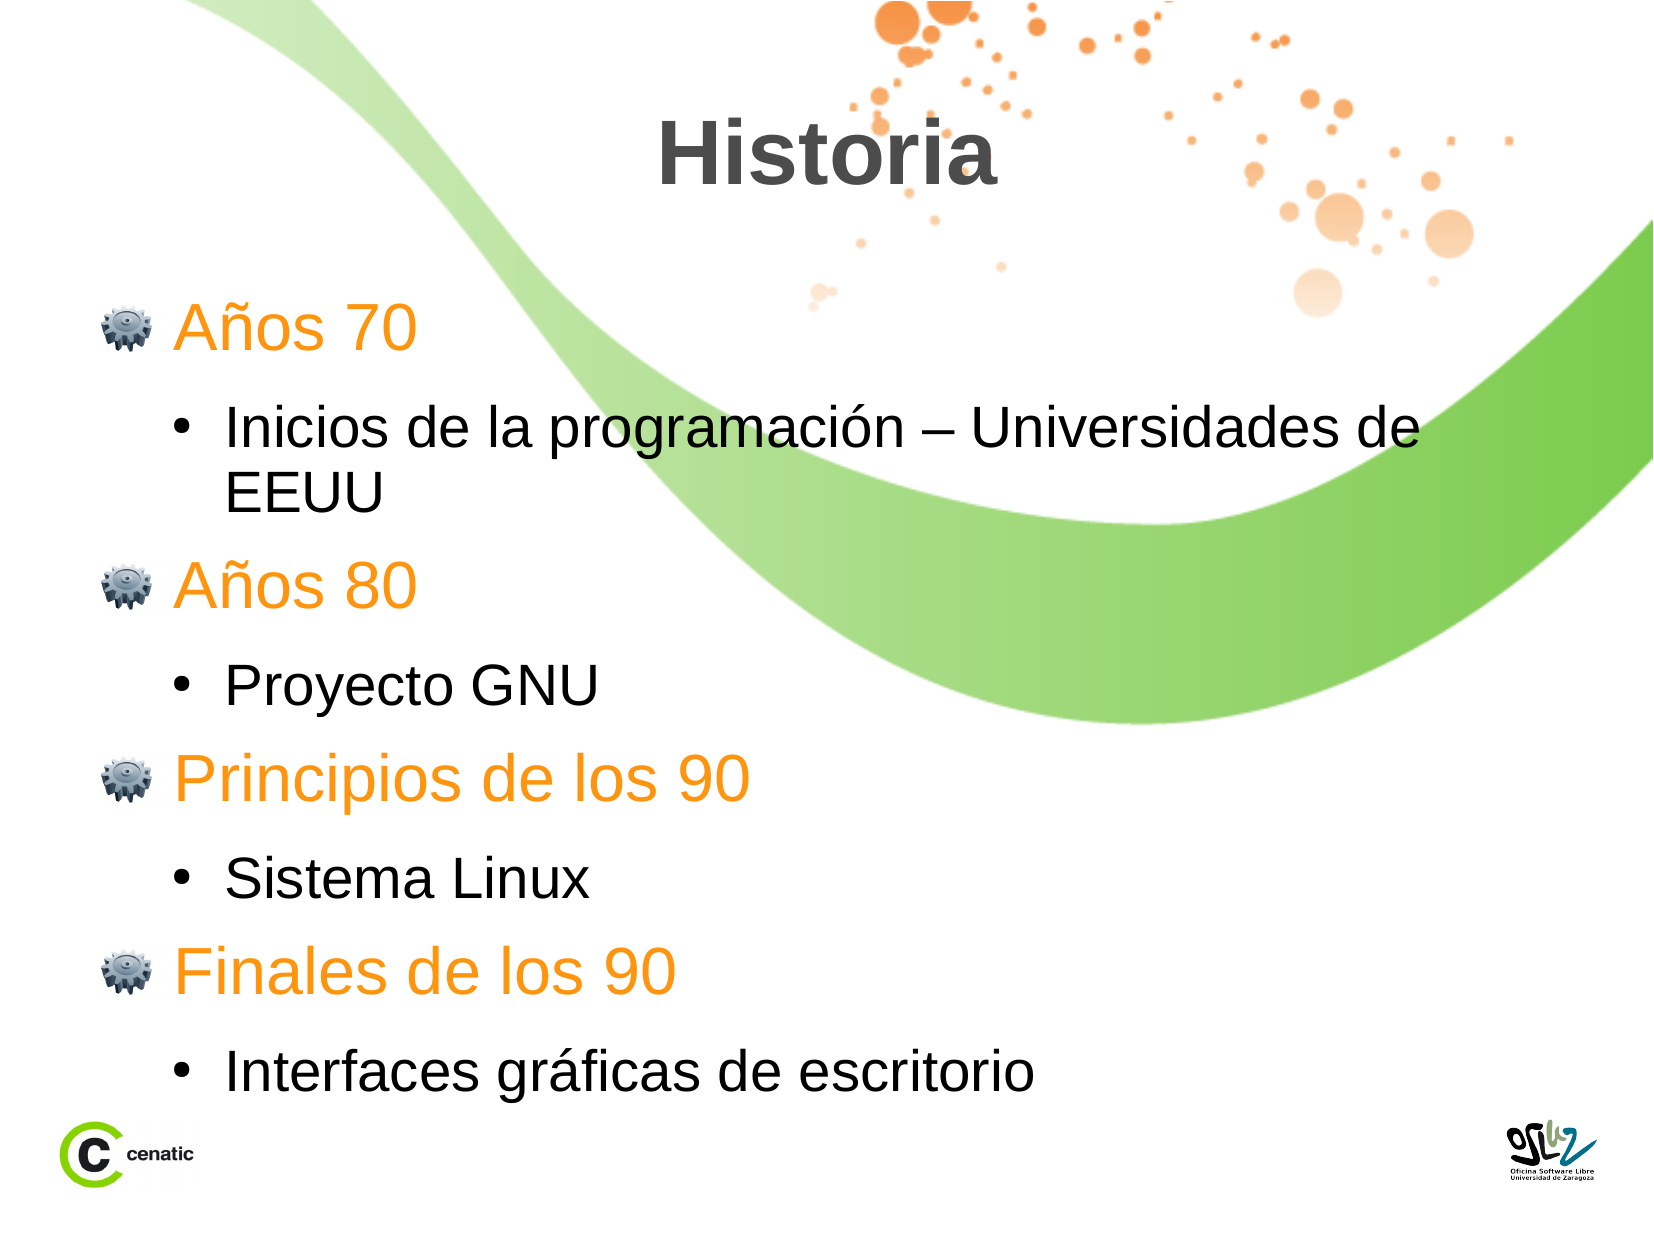

# Historia
Años 70
Inicios de la programación – Universidades de EEUU
Años 80
Proyecto GNU
Principios de los 90
Sistema Linux
Finales de los 90
Interfaces gráficas de escritorio